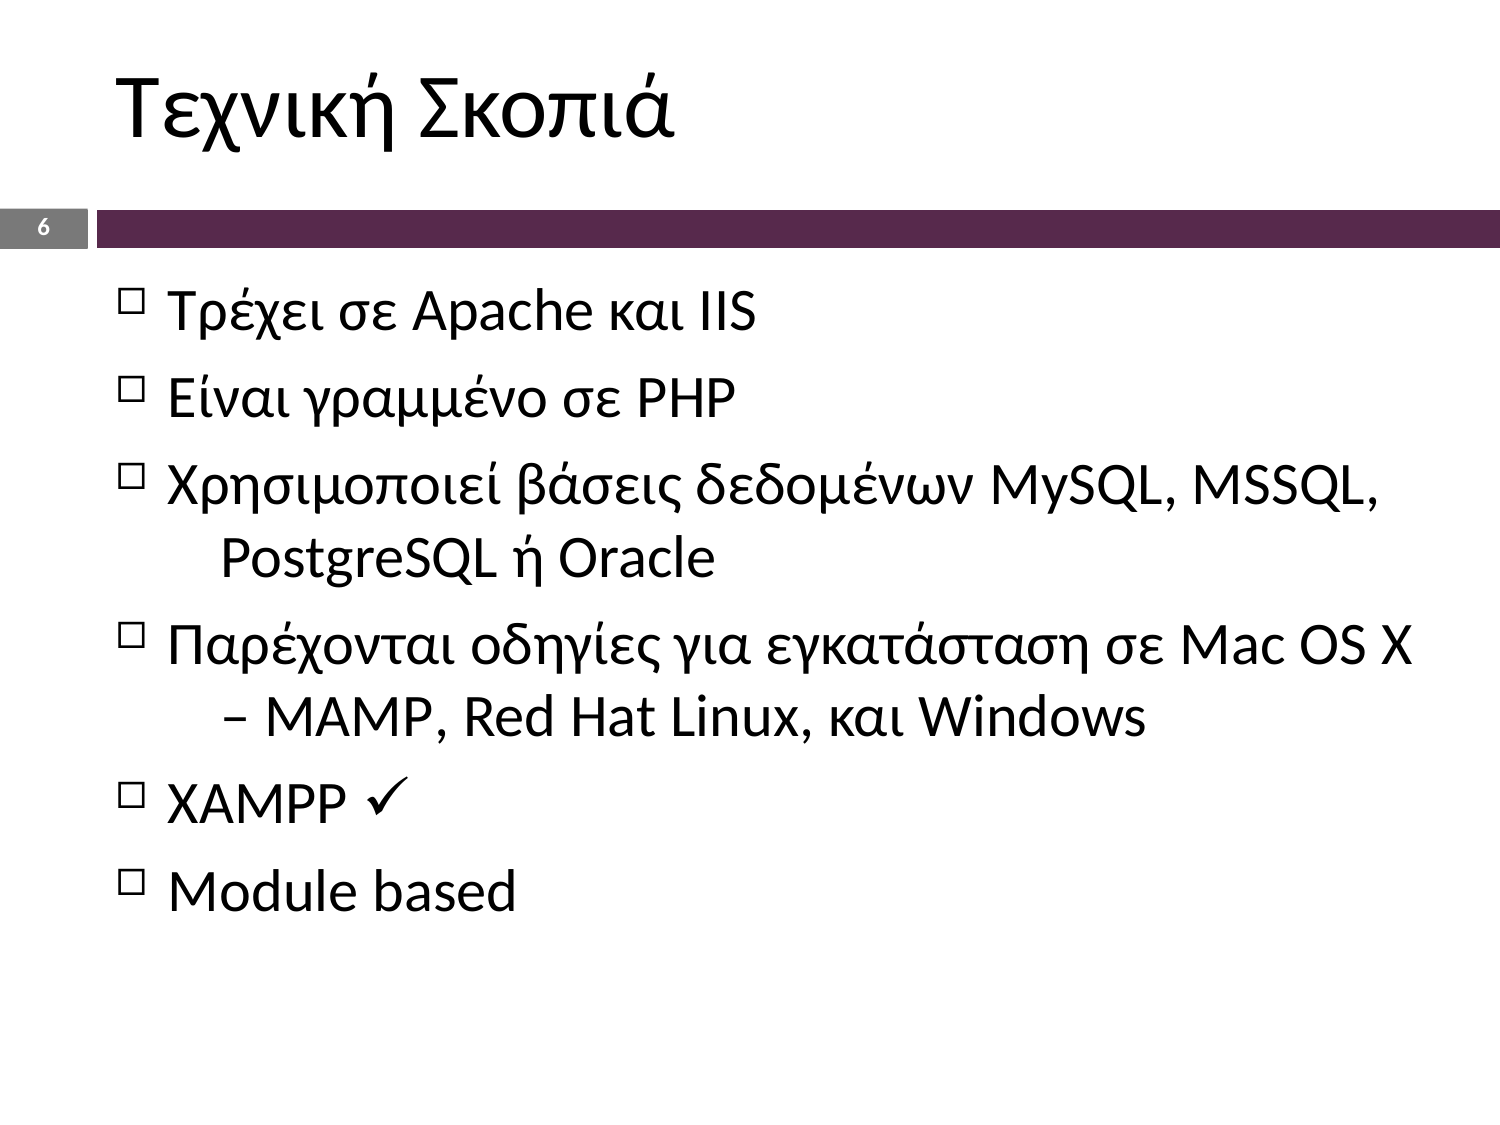

# Τεχνική Σκοπιά
Τρέχει σε Apache και IIS
Είναι γραμμένο σε PHP
Χρησιμοποιεί βάσεις δεδομένων MySQL, MSSQL, PostgreSQL ή Oracle
Παρέχονται οδηγίες για εγκατάσταση σε Mac OS X – MAMP, Red Hat Linux, και Windows
XAMPP 
Module based